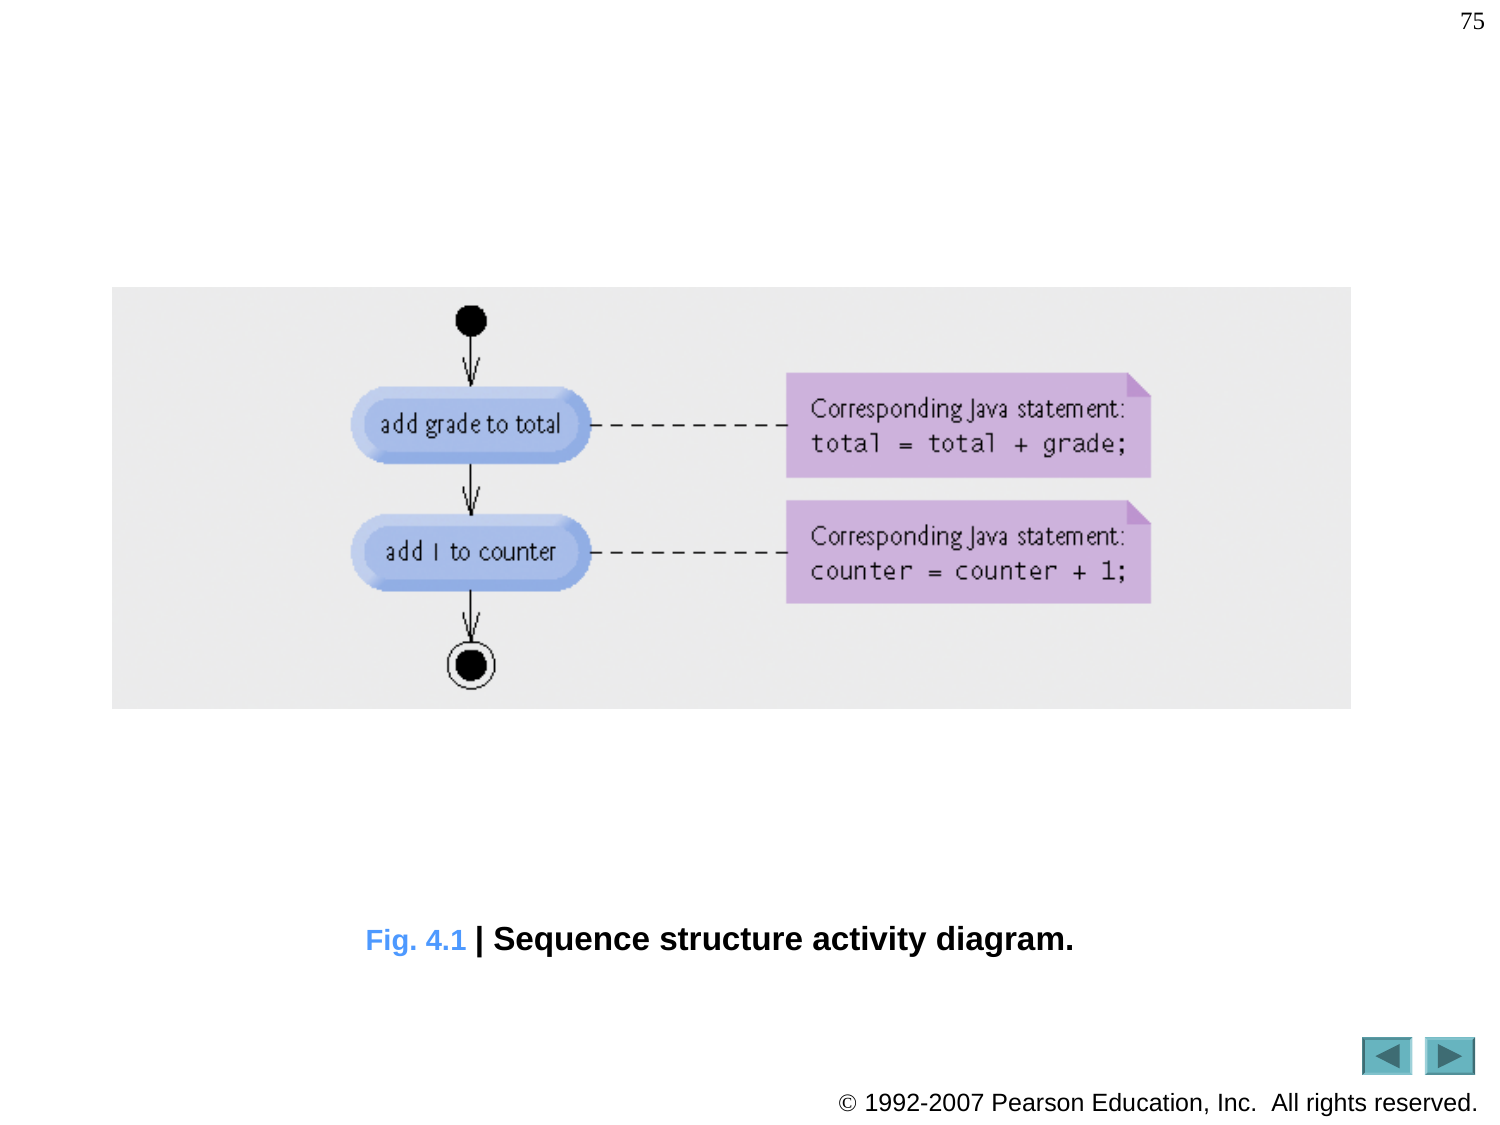

75
# Fig. 4.1 | Sequence structure activity diagram.